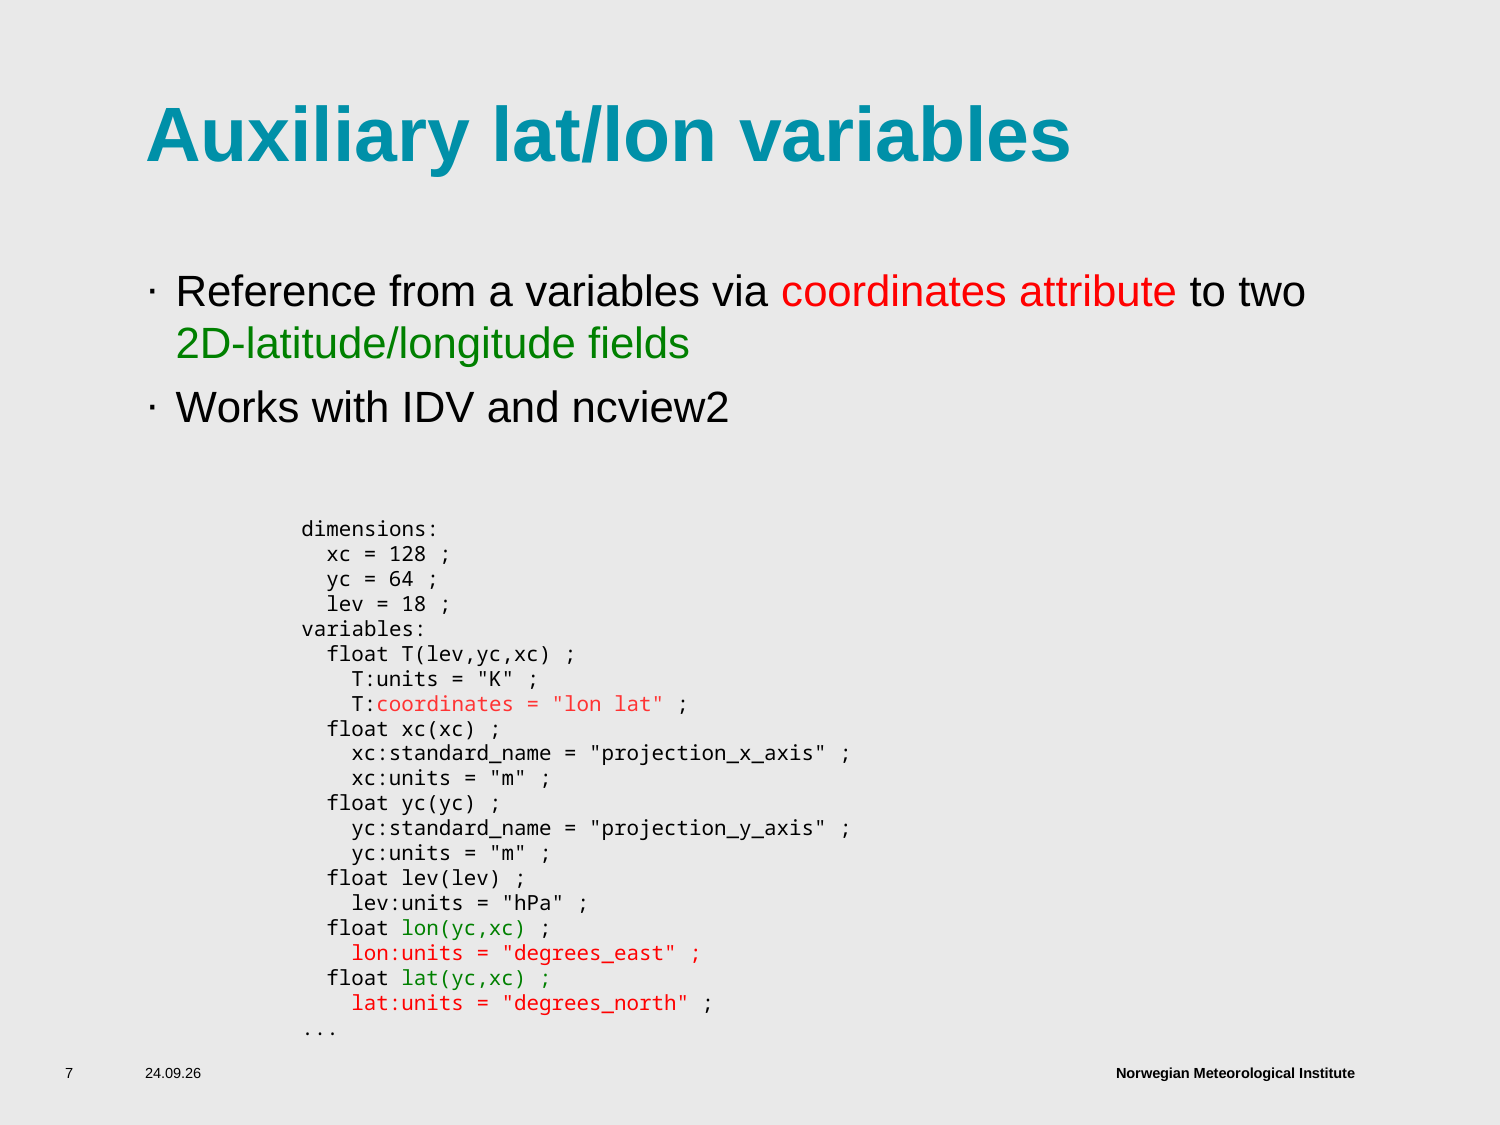

# Auxiliary lat/lon variables
Reference from a variables via coordinates attribute to two 2D-latitude/longitude fields
Works with IDV and ncview2
dimensions:
 xc = 128 ;
 yc = 64 ;
 lev = 18 ;
variables:
 float T(lev,yc,xc) ;
 T:units = "K" ;
 T:coordinates = "lon lat" ;
 float xc(xc) ;
 xc:standard_name = "projection_x_axis" ;
 xc:units = "m" ;
 float yc(yc) ;
 yc:standard_name = "projection_y_axis" ;
 yc:units = "m" ;
 float lev(lev) ;
 lev:units = "hPa" ;
 float lon(yc,xc) ;
 lon:units = "degrees_east" ;
 float lat(yc,xc) ;
 lat:units = "degrees_north" ;
...